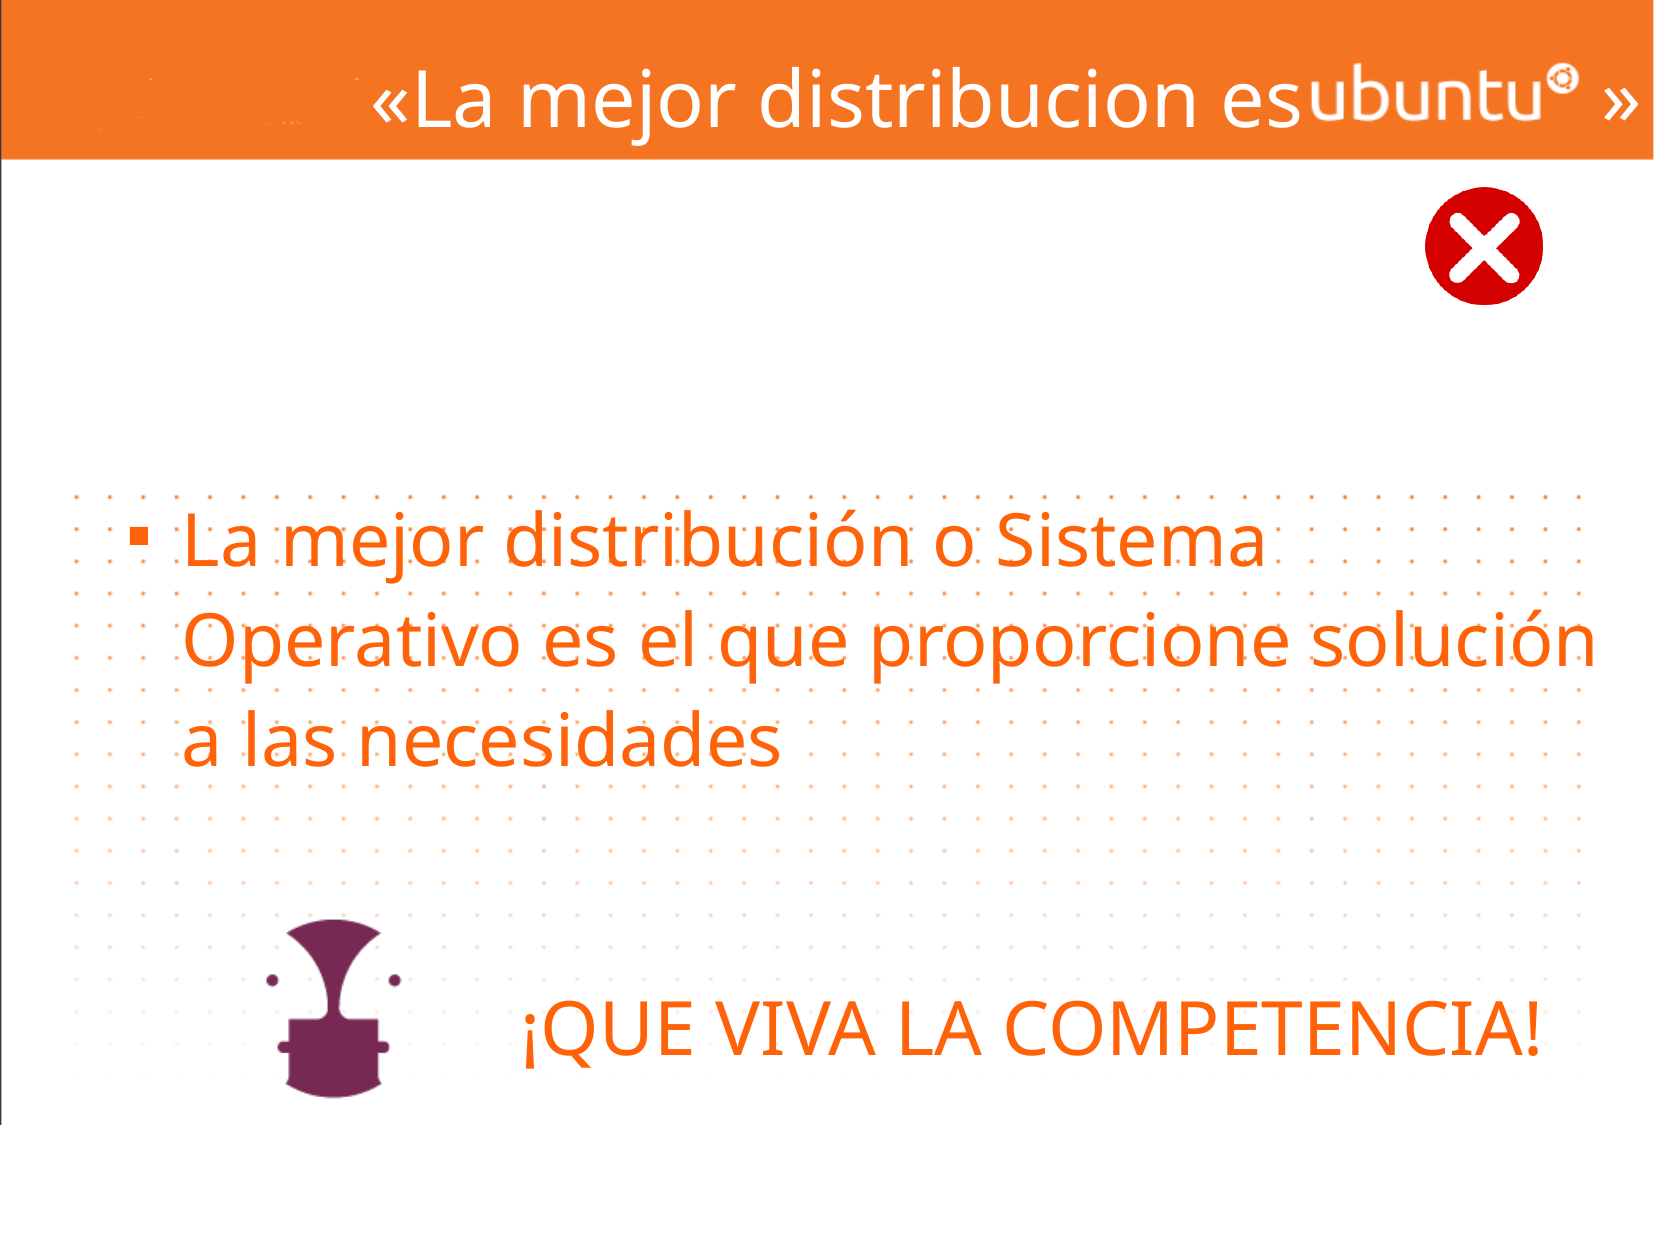

»
# «La mejor distribucion es
La mejor distribución o Sistema Operativo es el que proporcione solución a las necesidades
¡QUE VIVA LA COMPETENCIA!